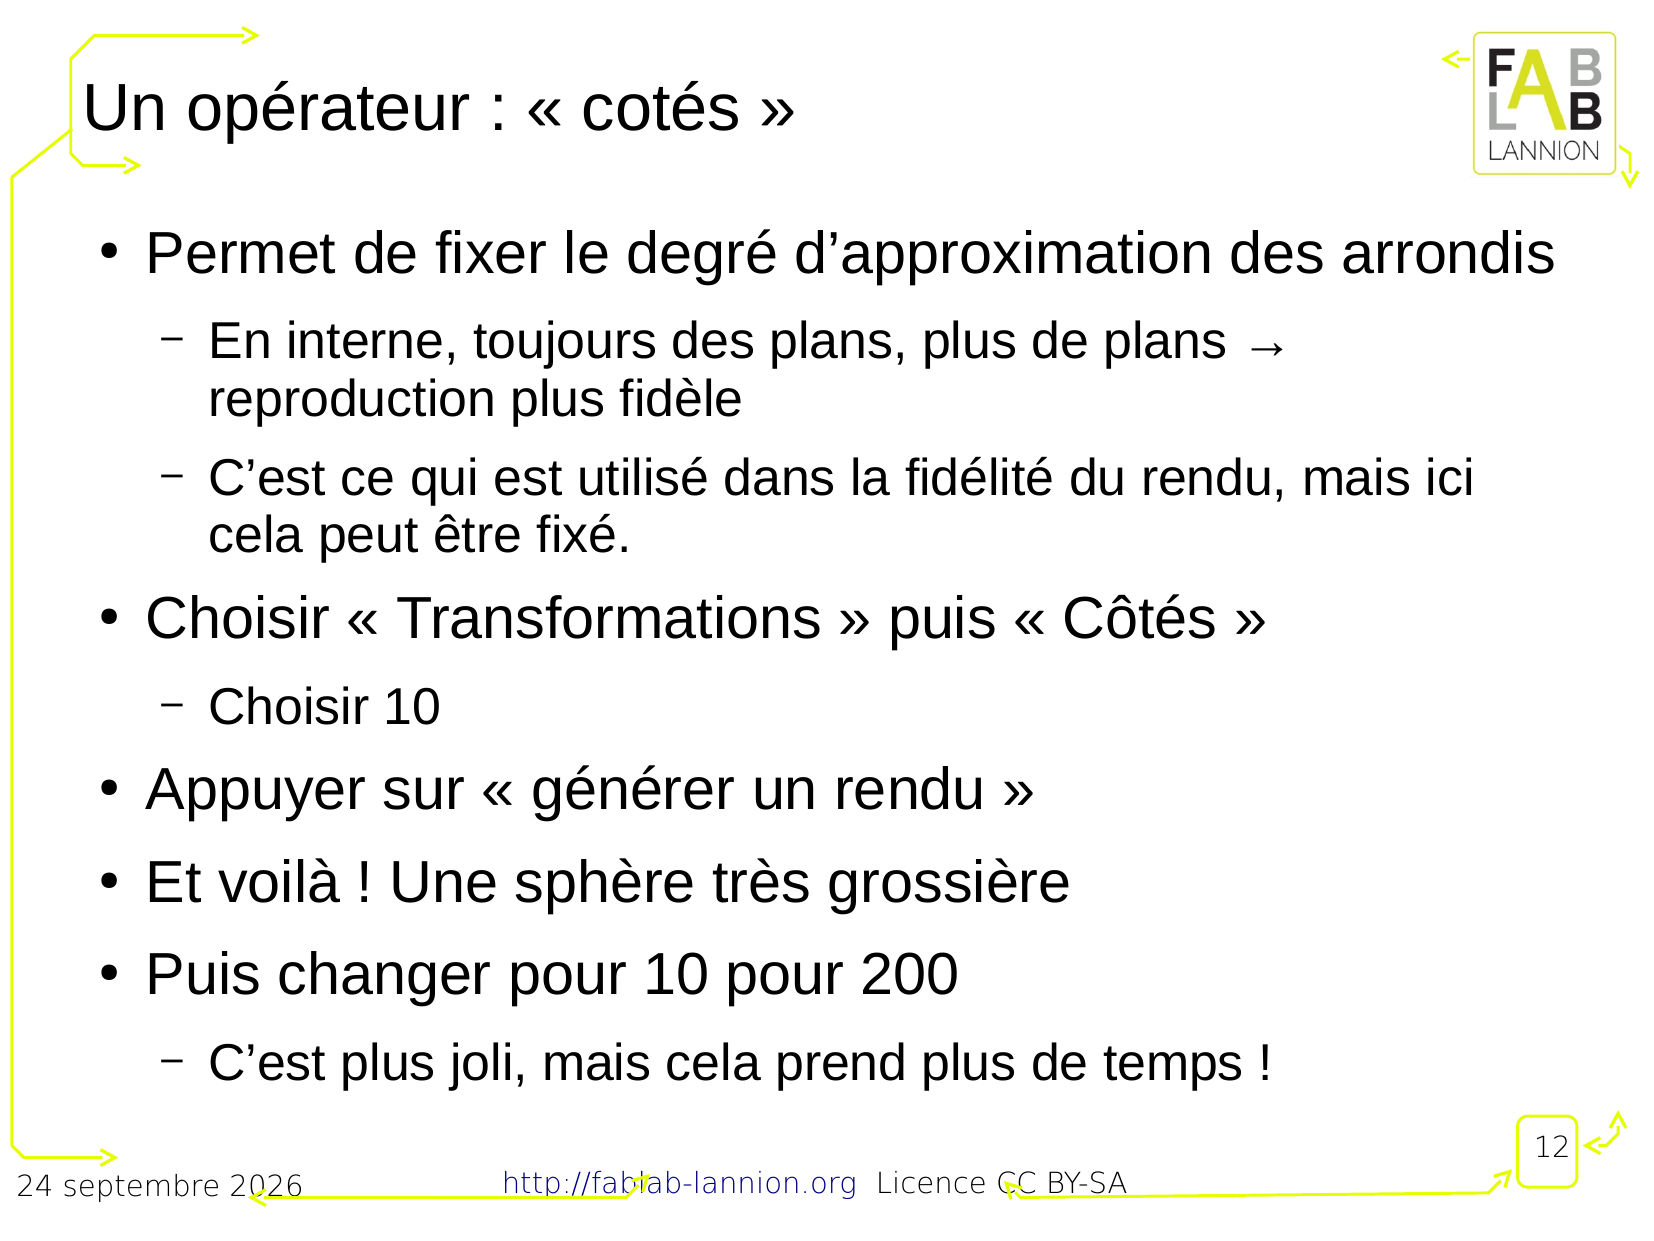

# Un opérateur : « cotés »
Permet de fixer le degré d’approximation des arrondis
En interne, toujours des plans, plus de plans → reproduction plus fidèle
C’est ce qui est utilisé dans la fidélité du rendu, mais ici cela peut être fixé.
Choisir « Transformations » puis « Côtés »
Choisir 10
Appuyer sur « générer un rendu »
Et voilà ! Une sphère très grossière
Puis changer pour 10 pour 200
C’est plus joli, mais cela prend plus de temps !
12